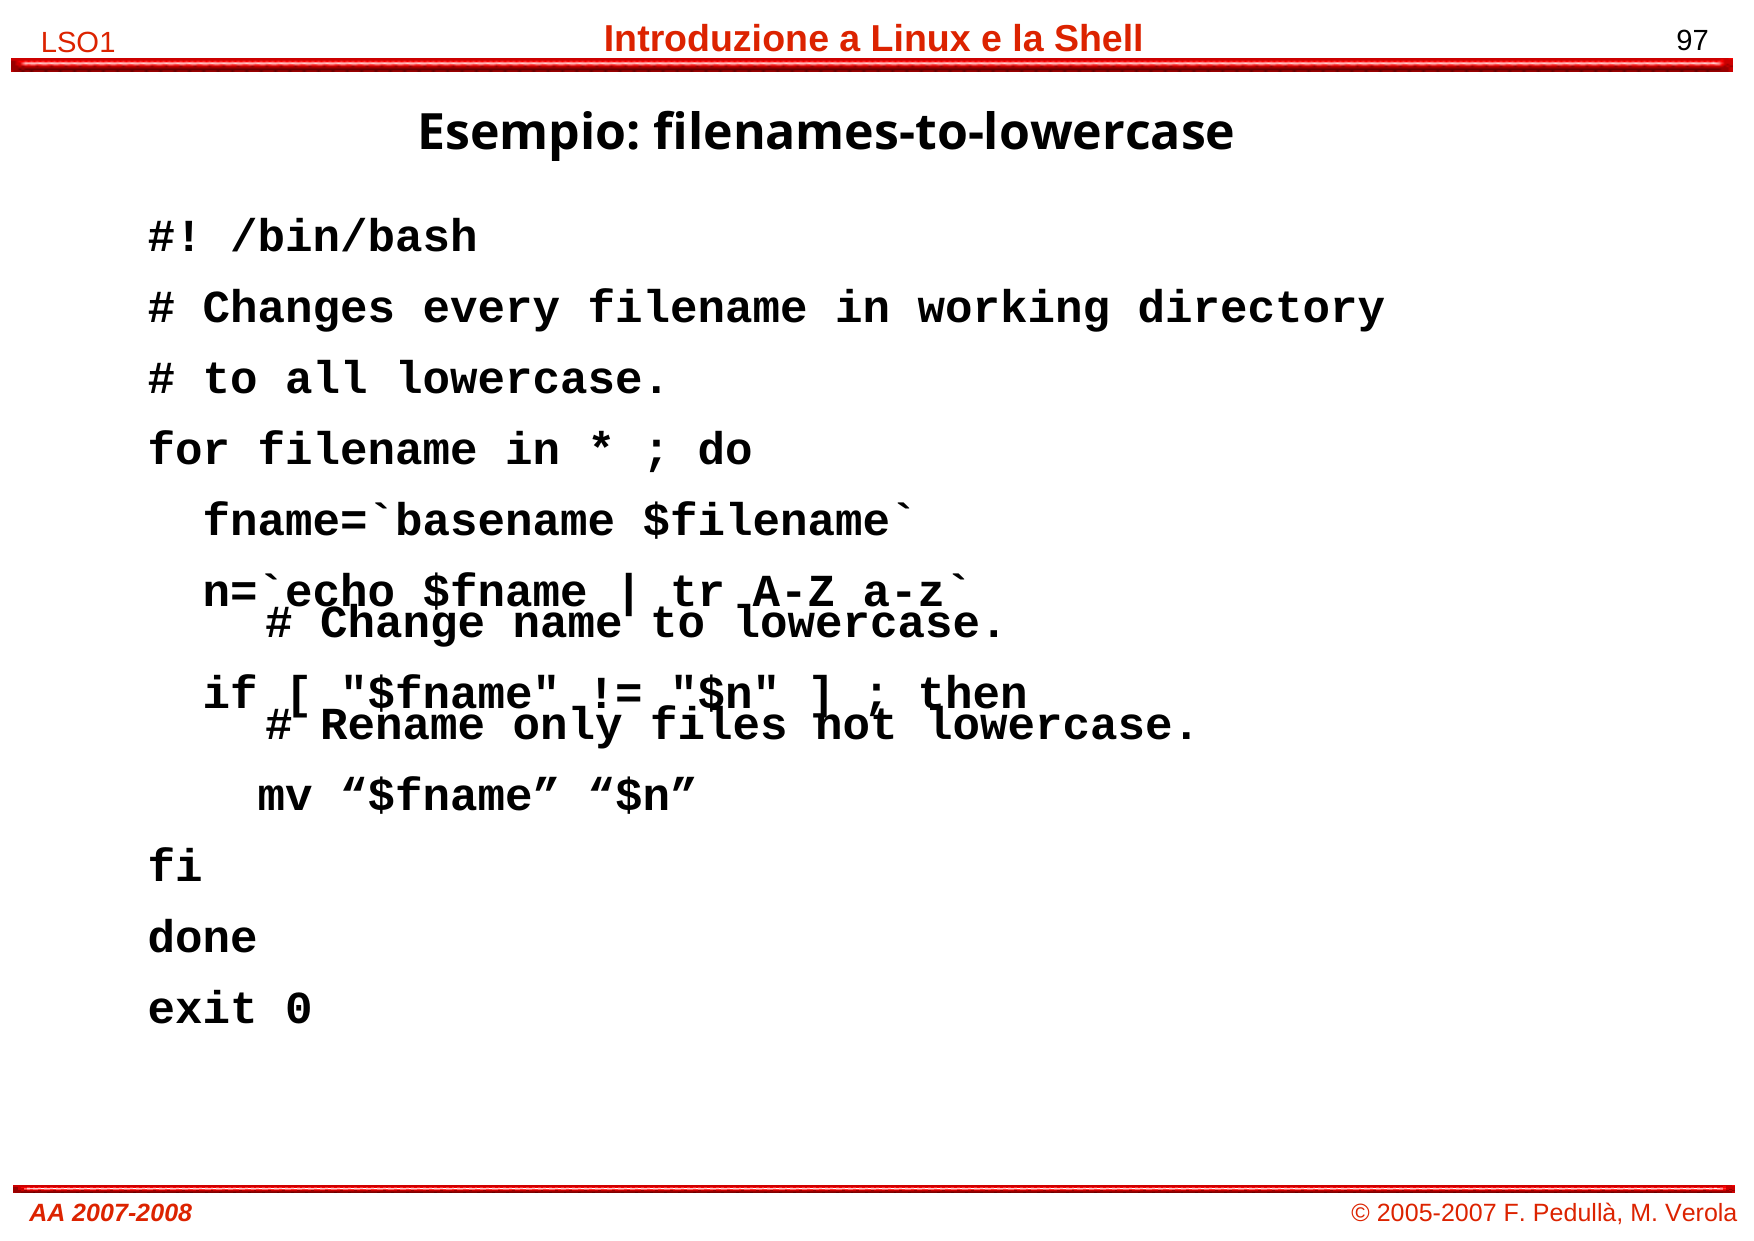

# Esempio: filenames-to-lowercase
#! /bin/bash
# Changes every filename in working directory
# to all lowercase.
for filename in * ; do
 fname=`basename $filename`
 n=`echo $fname | tr A-Z a-z`
 # Change name to lowercase.
 if [ "$fname" != "$n" ] ; then
 # Rename only files not lowercase.
 mv “$fname” “$n”
fi
done
exit 0